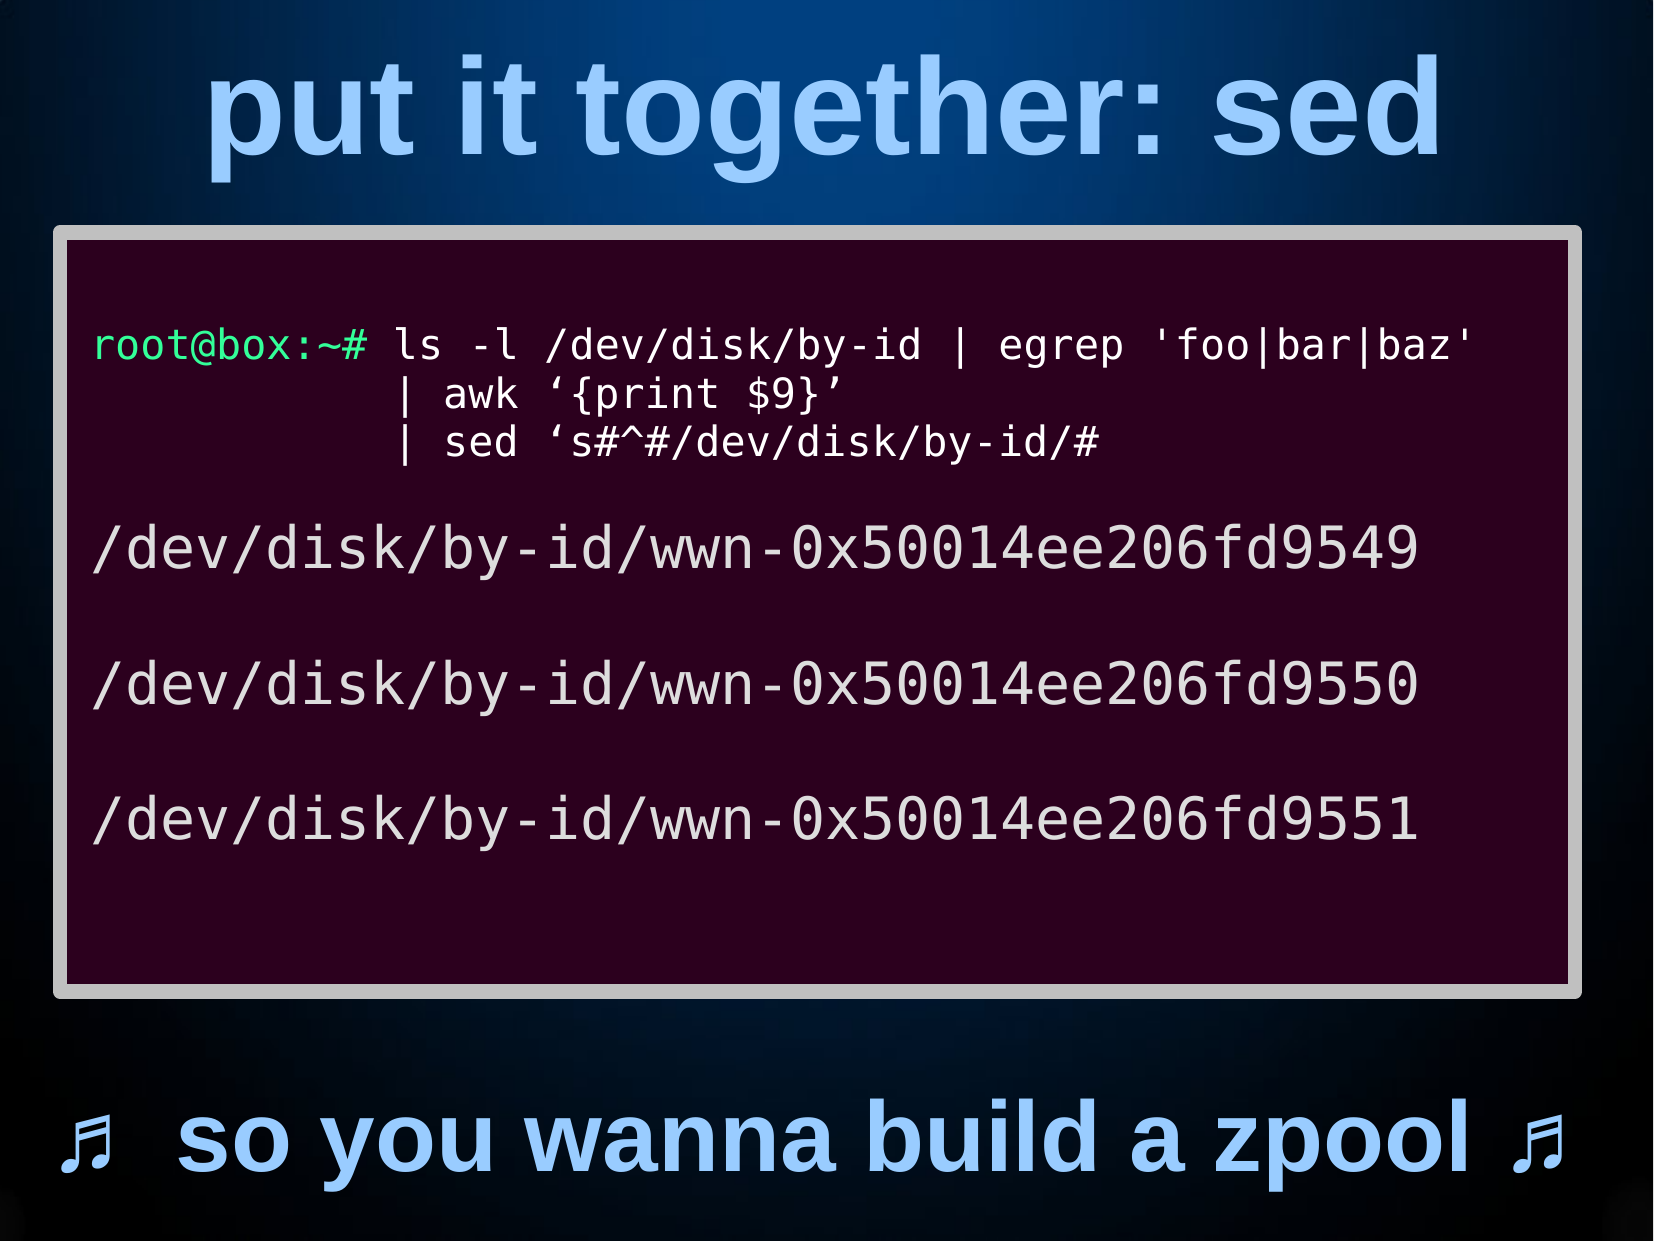

# put it together: sed
root@box:~# ls -l /dev/disk/by-id | egrep 'foo|bar|baz'
 | awk ‘{print $9}’
 | sed ‘s#^#/dev/disk/by-id/#
/dev/disk/by-id/wwn-0x50014ee206fd9549
/dev/disk/by-id/wwn-0x50014ee206fd9550
/dev/disk/by-id/wwn-0x50014ee206fd9551
♬ so you wanna build a zpool ♬